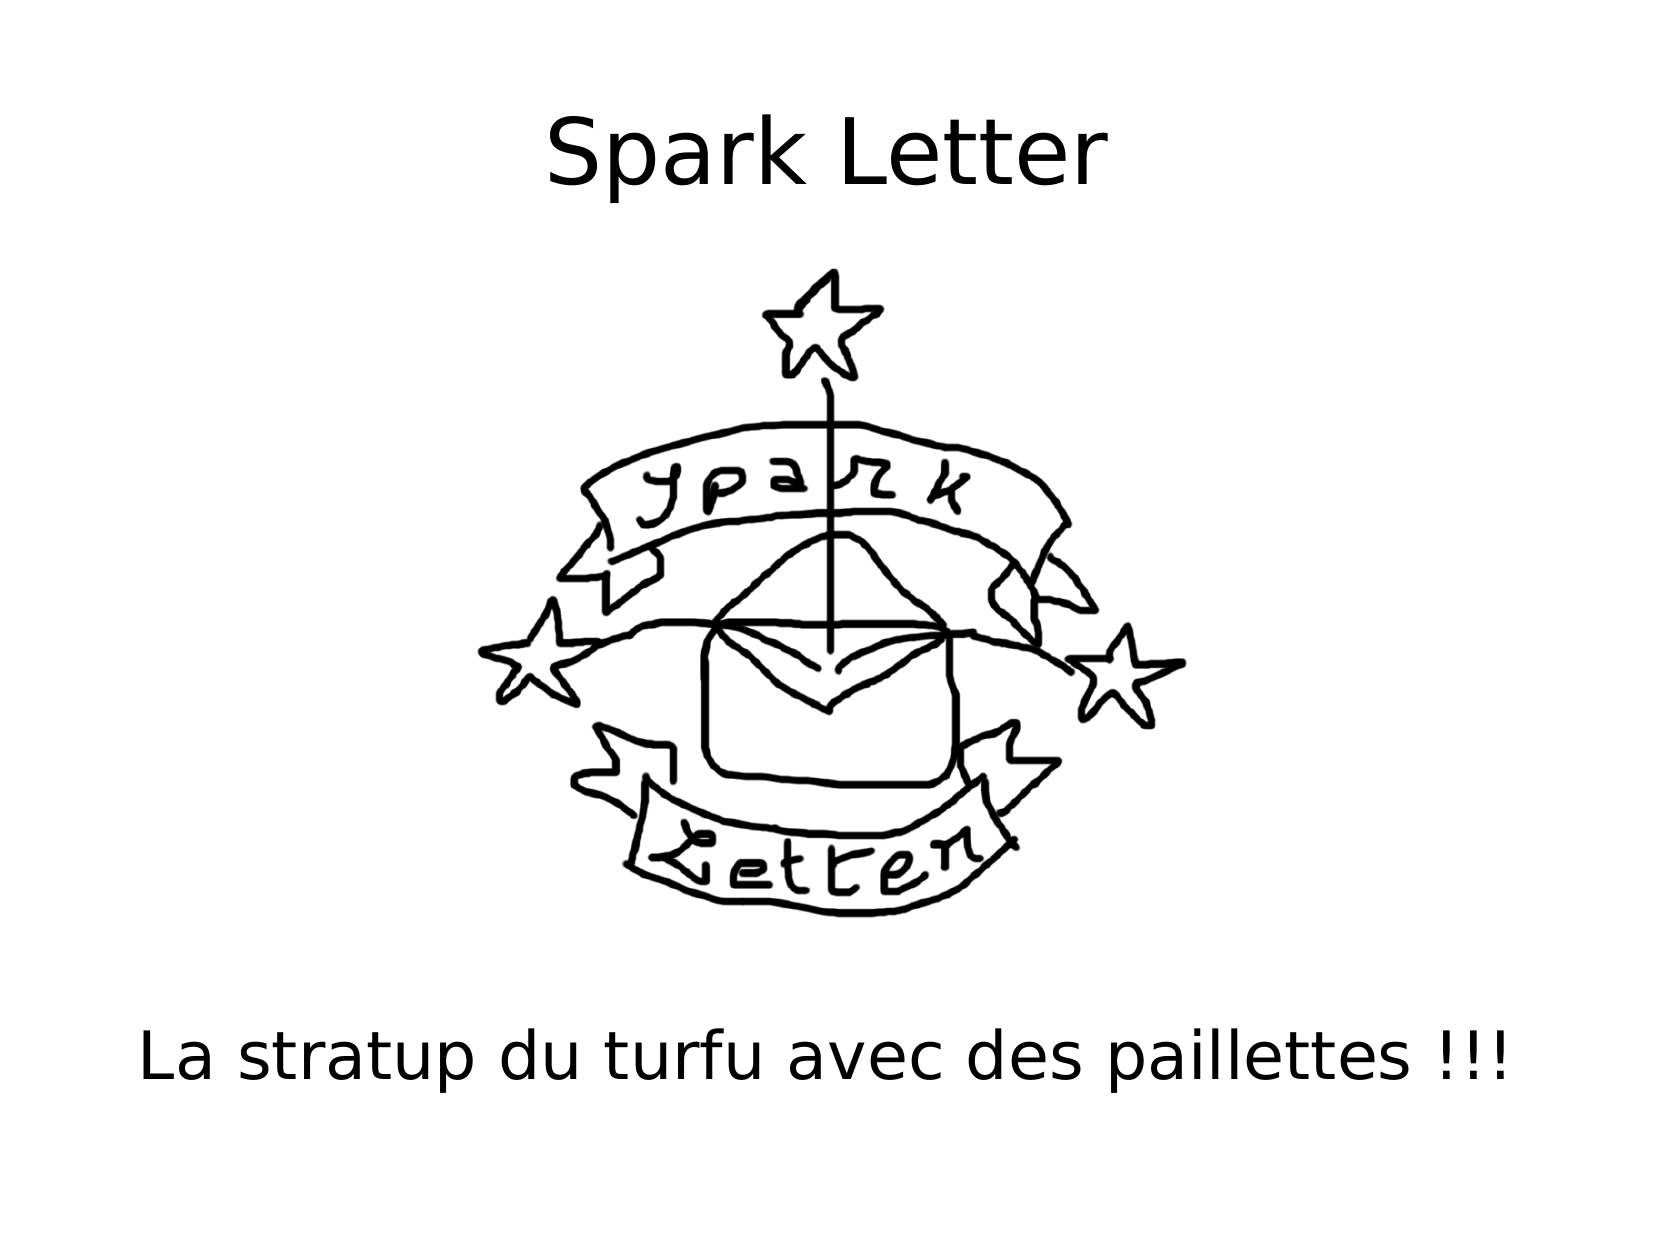

# Spark Letter
La stratup du turfu avec des paillettes !!!